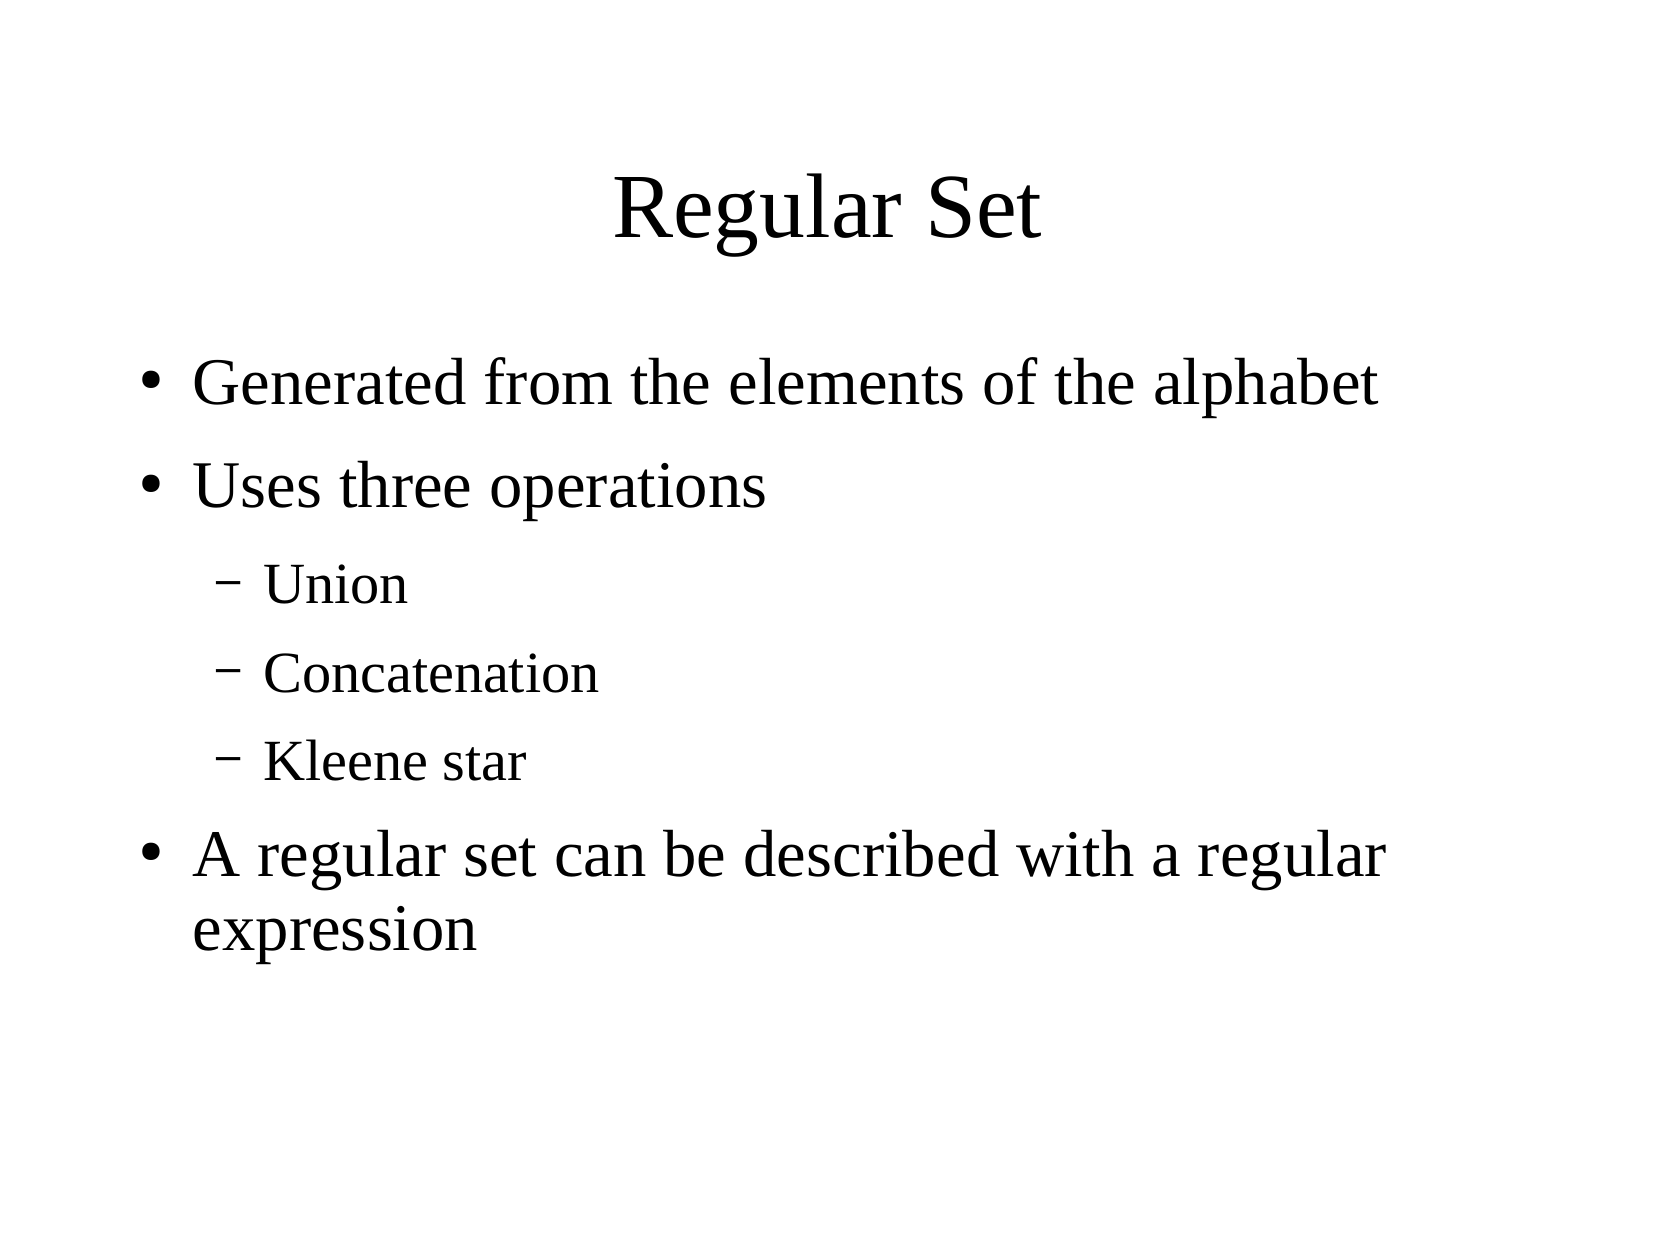

# Regular Set
Generated from the elements of the alphabet
Uses three operations
Union
Concatenation
Kleene star
A regular set can be described with a regular expression